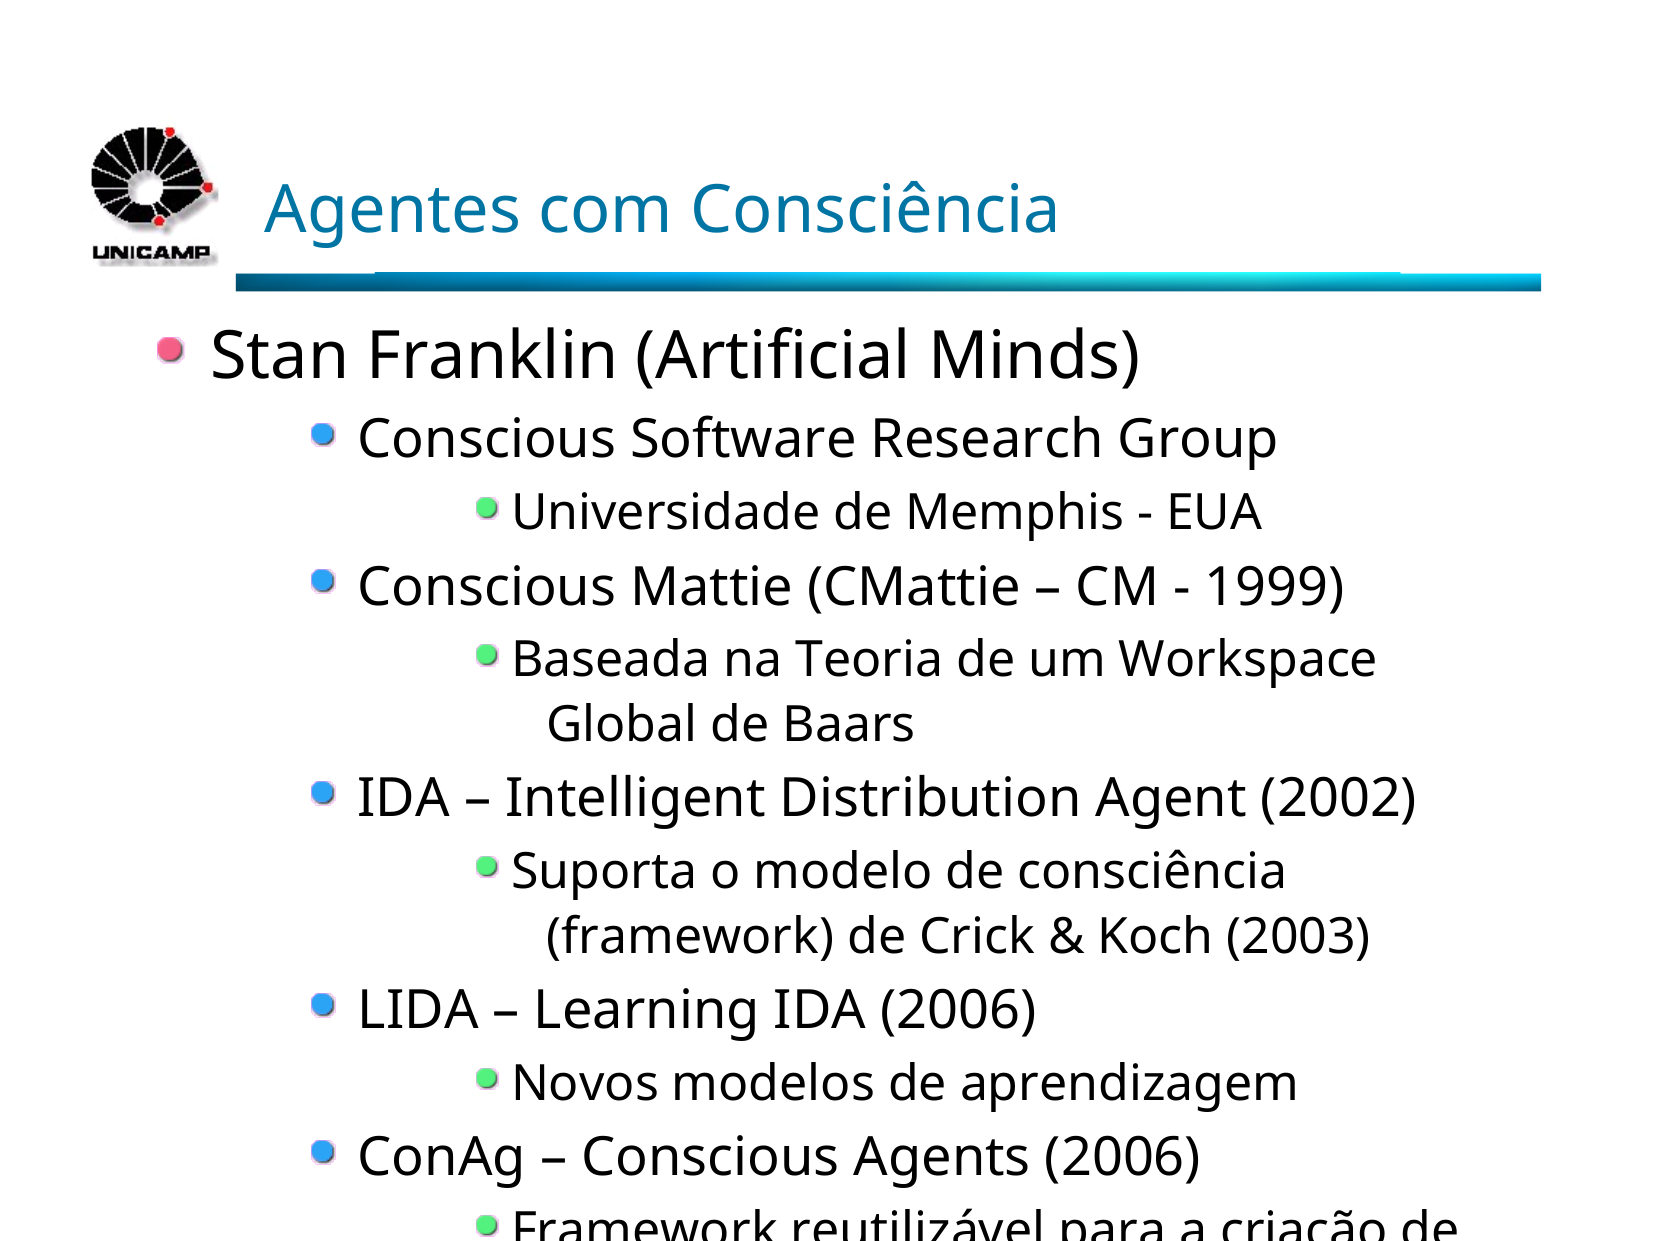

# Agentes com Consciência
Stan Franklin (Artificial Minds)
Conscious Software Research Group
Universidade de Memphis - EUA
Conscious Mattie (CMattie – CM - 1999)
Baseada na Teoria de um Workspace Global de Baars
IDA – Intelligent Distribution Agent (2002)
Suporta o modelo de consciência (framework) de Crick & Koch (2003)
LIDA – Learning IDA (2006)
Novos modelos de aprendizagem
ConAg – Conscious Agents (2006)
Framework reutilizável para a criação de arquiteturas cognitivas conscientes